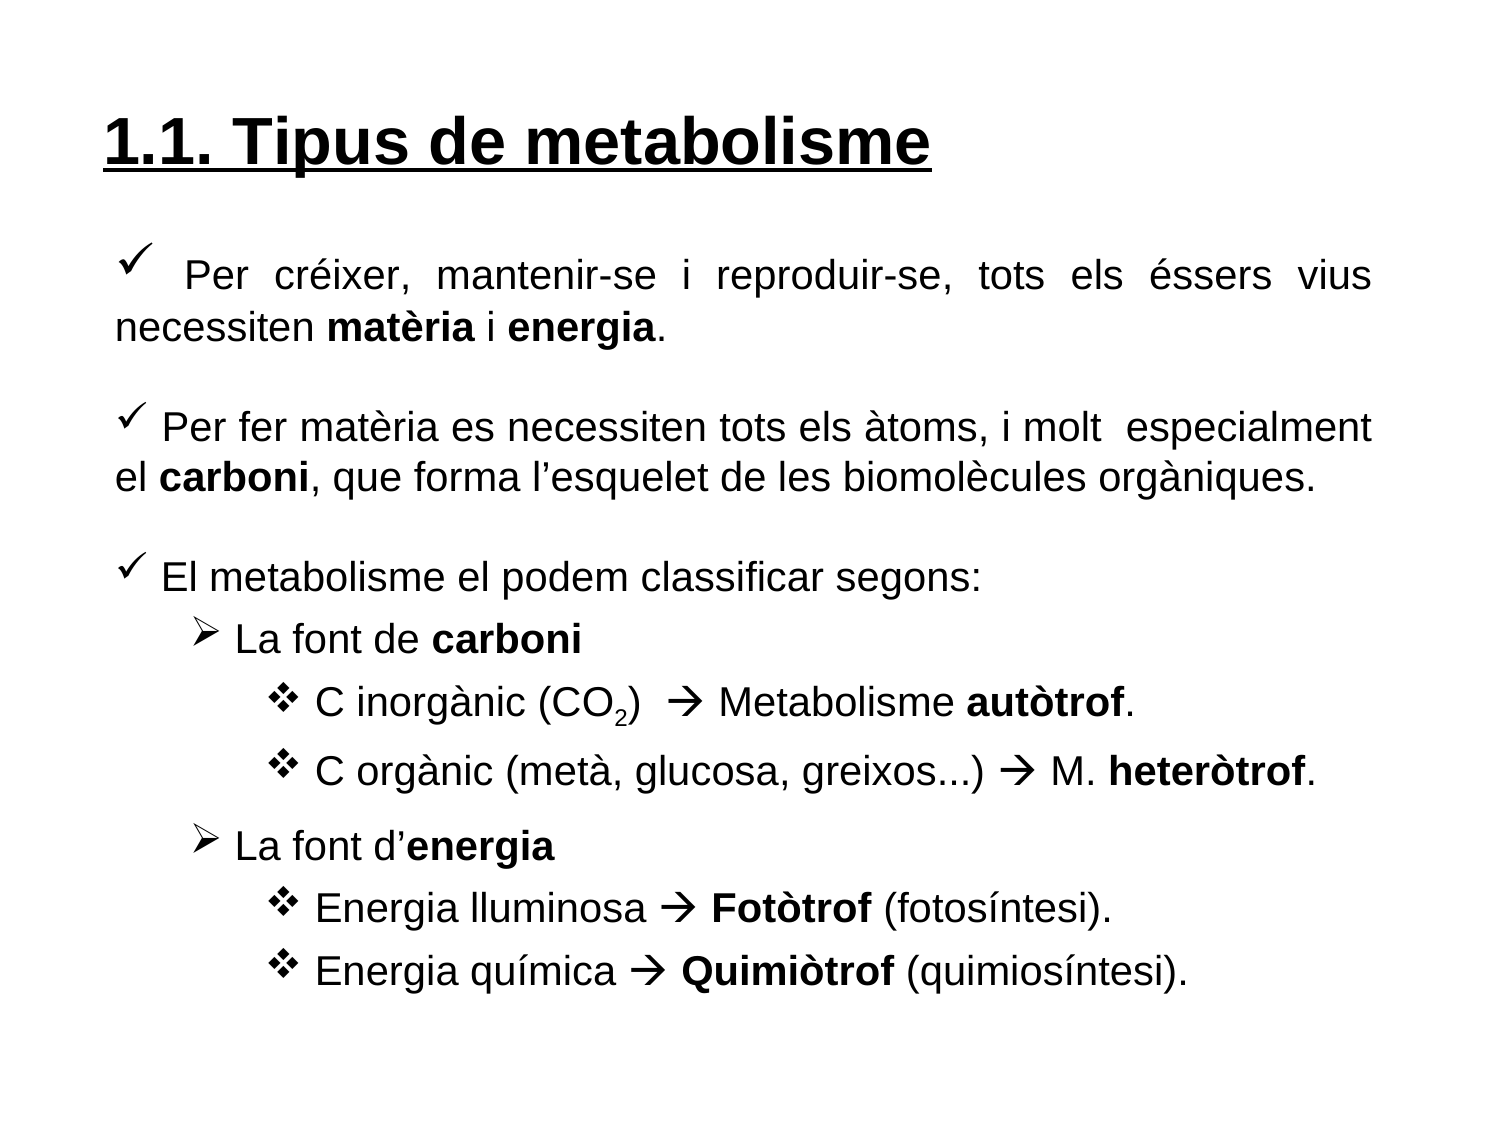

1.1. Tipus de metabolisme
 Per créixer, mantenir-se i reproduir-se, tots els éssers vius necessiten matèria i energia.
 Per fer matèria es necessiten tots els àtoms, i molt especialment el carboni, que forma l’esquelet de les biomolècules orgàniques.
 El metabolisme el podem classificar segons:
 La font de carboni
 C inorgànic (CO2)  Metabolisme autòtrof.
 C orgànic (metà, glucosa, greixos...)  M. heteròtrof.
 La font d’energia
 Energia lluminosa  Fotòtrof (fotosíntesi).
 Energia química  Quimiòtrof (quimiosíntesi).